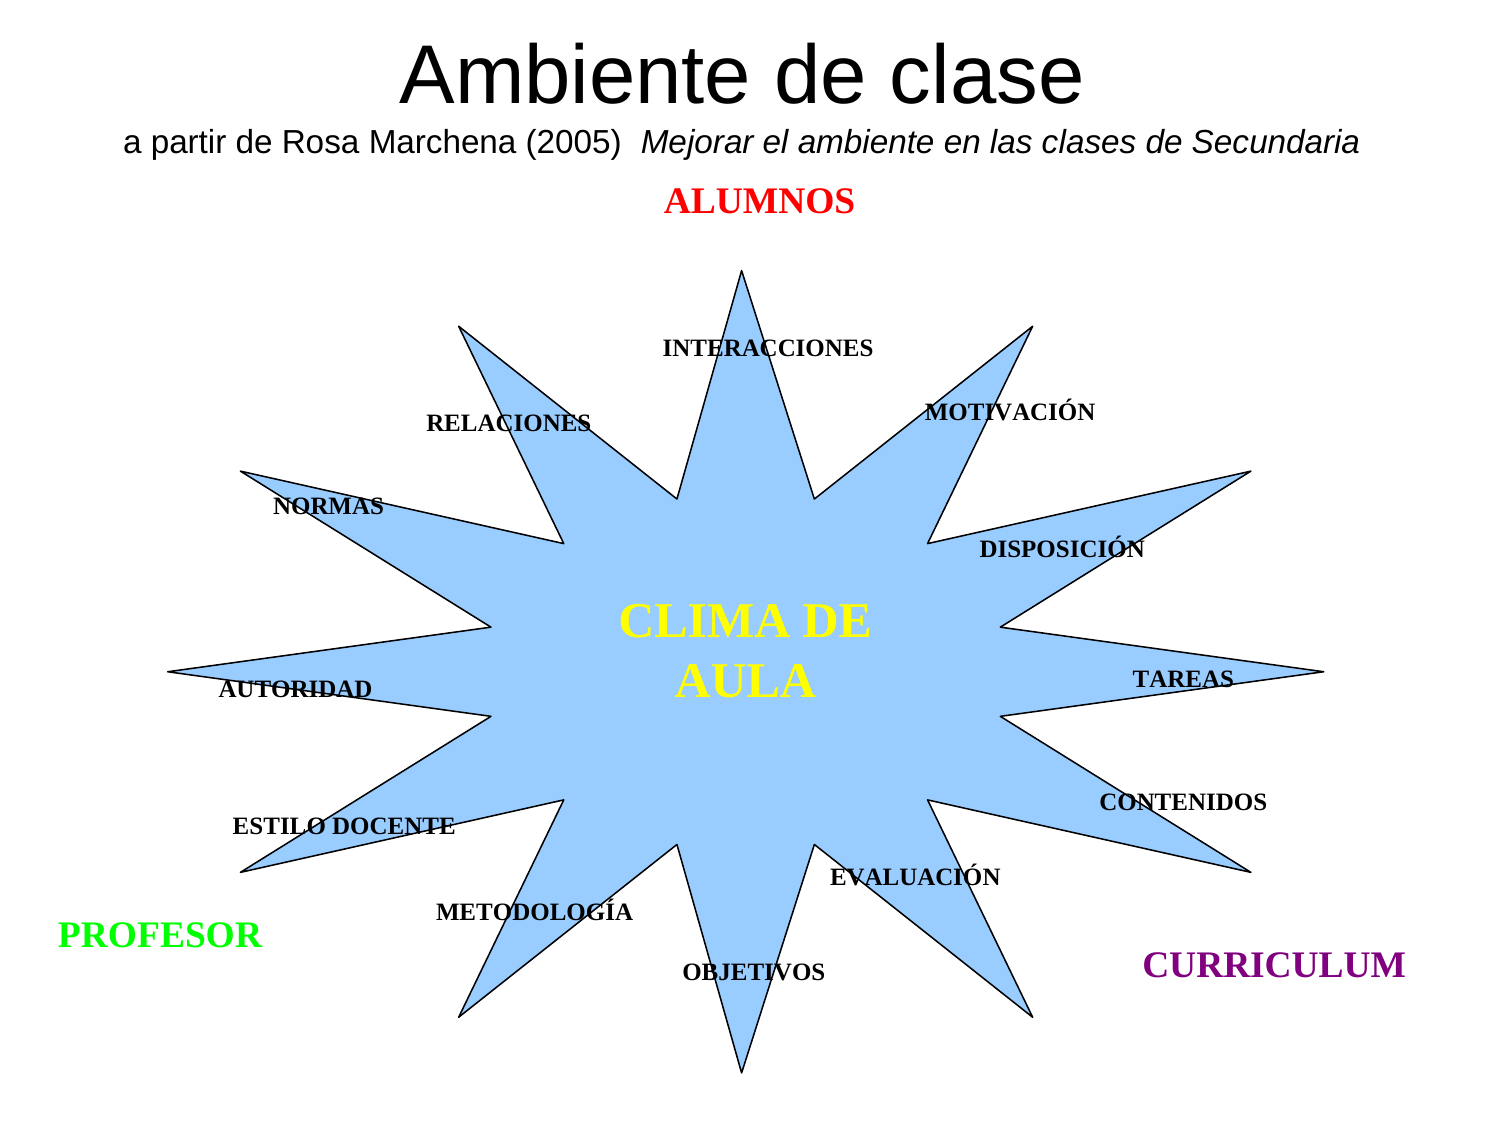

# Ambiente de clase a partir de Rosa Marchena (2005) Mejorar el ambiente en las clases de Secundaria
ALUMNOS
INTERACCIONES
MOTIVACIÓN
RELACIONES
NORMAS
DISPOSICIÓN
CLIMA DE AULA
TAREAS
AUTORIDAD
CONTENIDOS
ESTILO DOCENTE
EVALUACIÓN
METODOLOGÍA
PROFESOR
CURRICULUM
OBJETIVOS